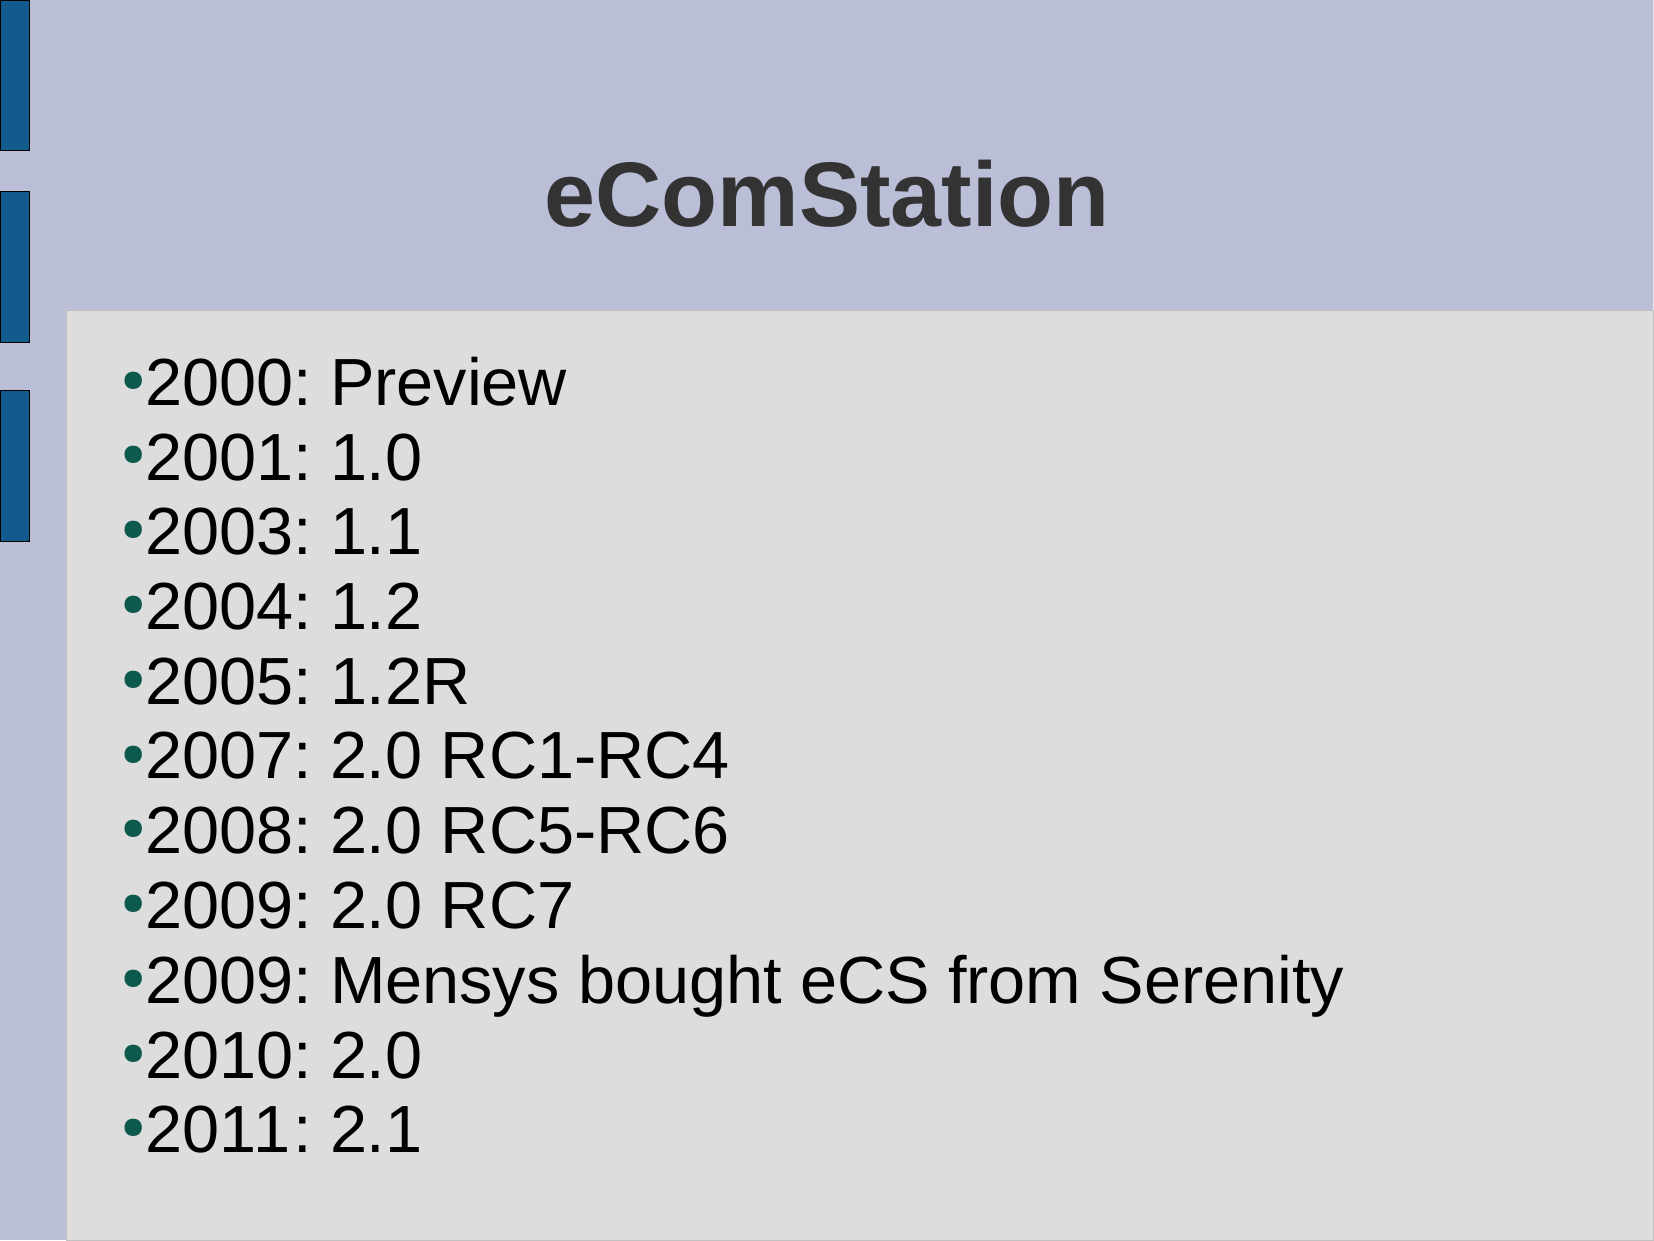

# eComStation
2000: Preview
2001: 1.0
2003: 1.1
2004: 1.2
2005: 1.2R
2007: 2.0 RC1-RC4
2008: 2.0 RC5-RC6
2009: 2.0 RC7
2009: Mensys bought eCS from Serenity
2010: 2.0
2011: 2.1